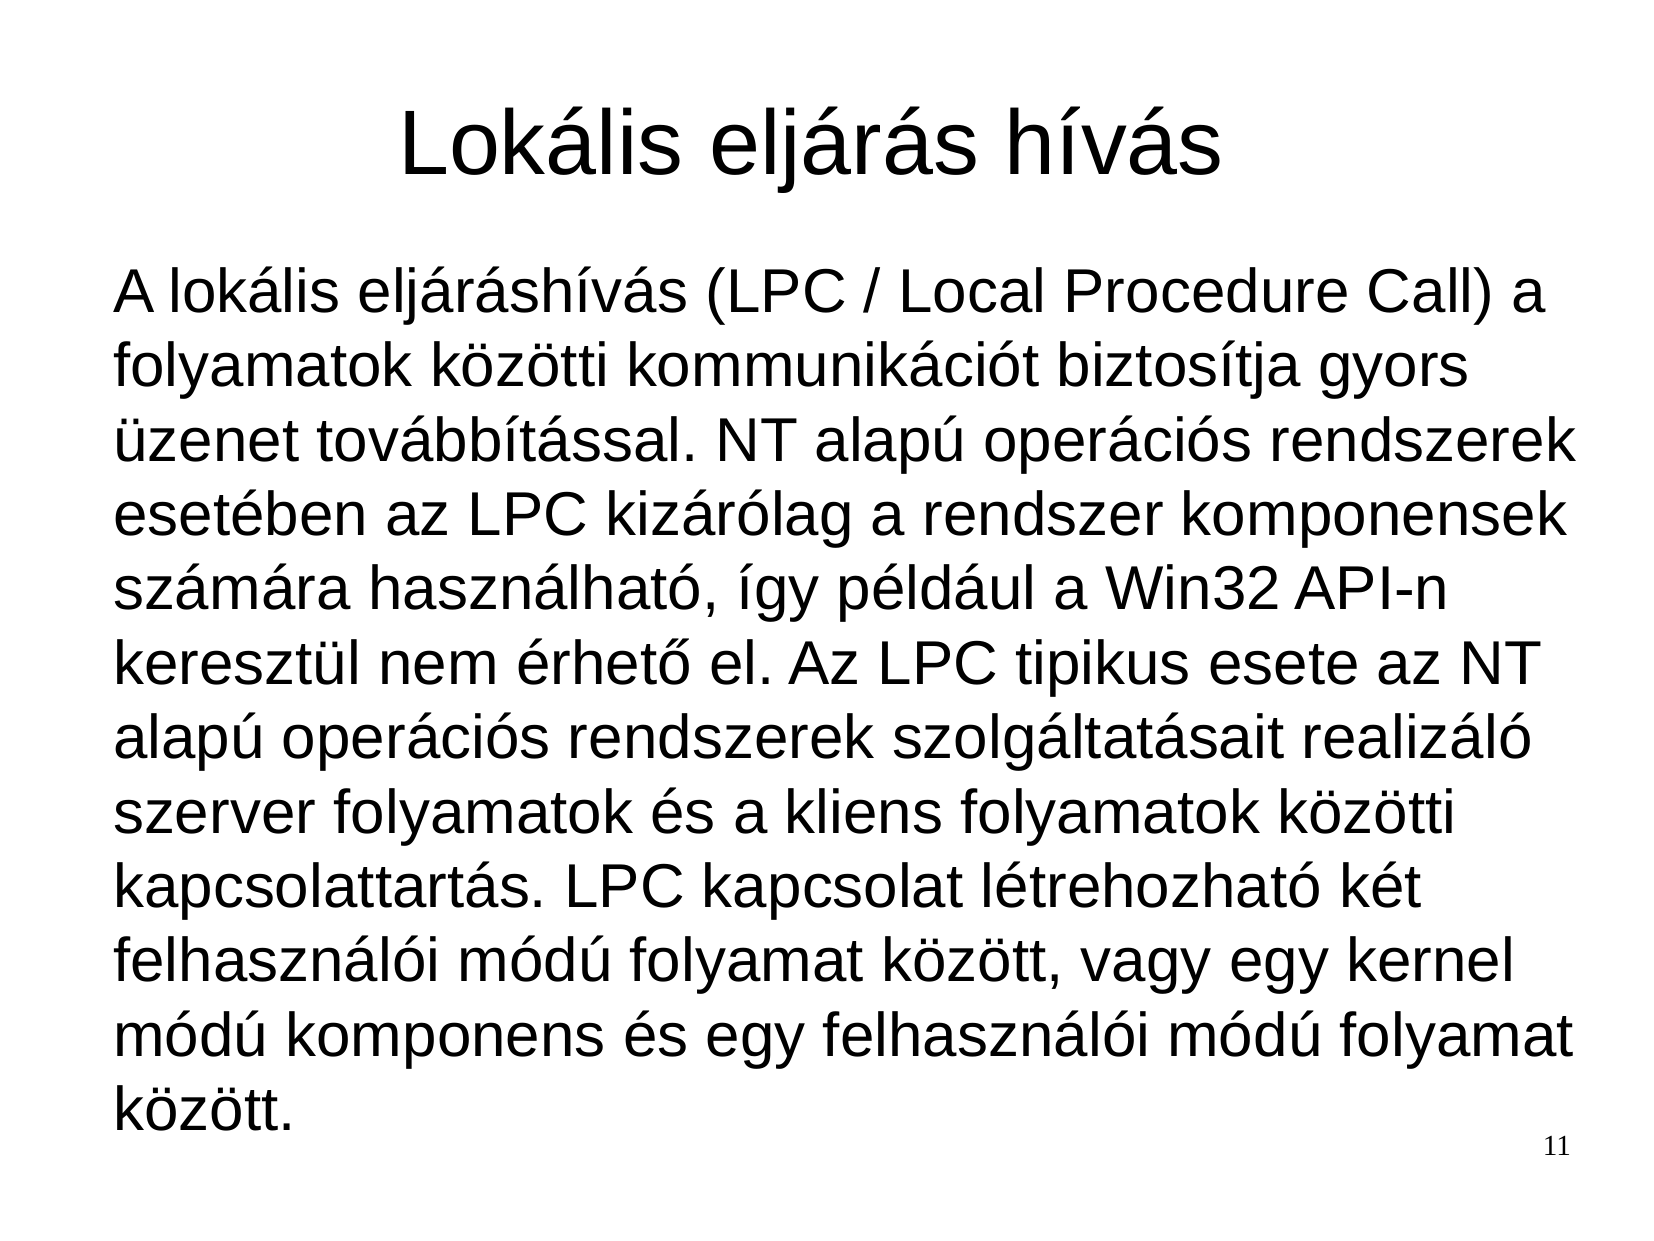

# Lokális eljárás hívás
A lokális eljáráshívás (LPC / Local Procedure Call) a folyamatok közötti kommunikációt biztosítja gyors üzenet továbbítással. NT alapú operációs rendszerek esetében az LPC kizárólag a rendszer komponensek számára használható, így például a Win32 API-n keresztül nem érhető el. Az LPC tipikus esete az NT alapú operációs rendszerek szolgáltatásait realizáló szerver folyamatok és a kliens folyamatok közötti kapcsolattartás. LPC kapcsolat létrehozható két felhasználói módú folyamat között, vagy egy kernel módú komponens és egy felhasználói módú folyamat között.
11